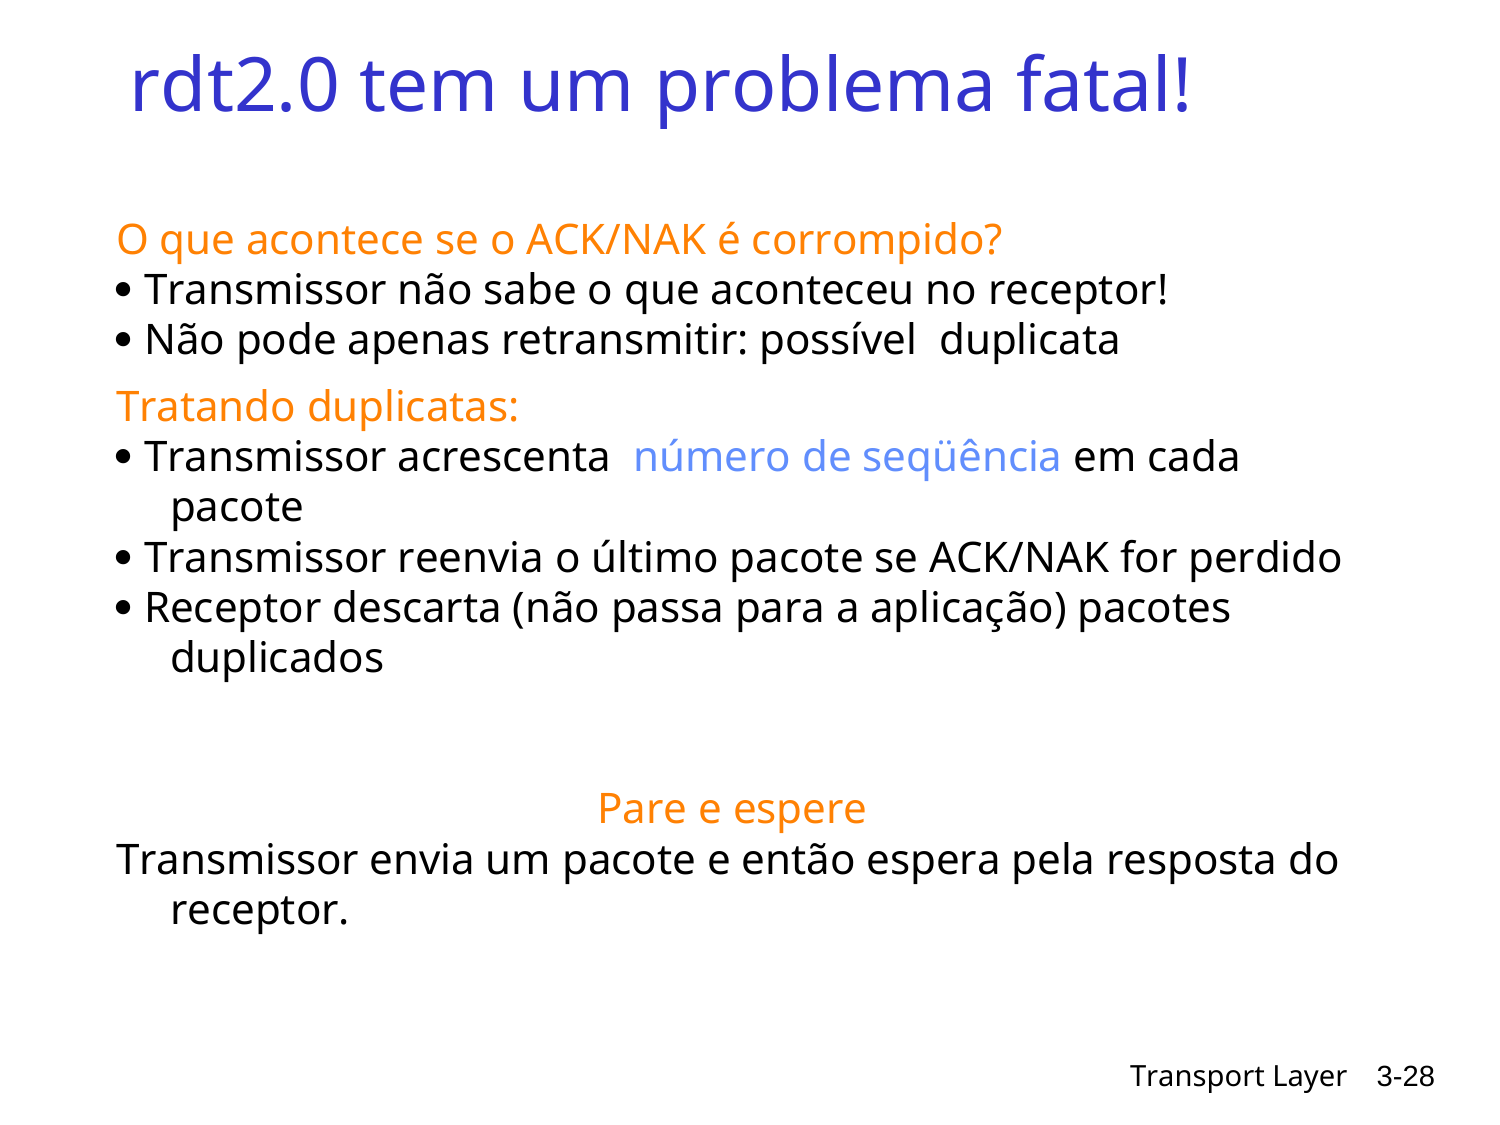

rdt2.0 tem um problema fatal!
# O que acontece se o ACK/NAK é corrompido?
 Transmissor não sabe o que aconteceu no receptor!
 Não pode apenas retransmitir: possível duplicata
Tratando duplicatas:
 Transmissor acrescenta número de seqüência em cada pacote
 Transmissor reenvia o último pacote se ACK/NAK for perdido
 Receptor descarta (não passa para a aplicação) pacotes duplicados
Pare e espere
Transmissor envia um pacote e então espera pela resposta do receptor.
Transport Layer